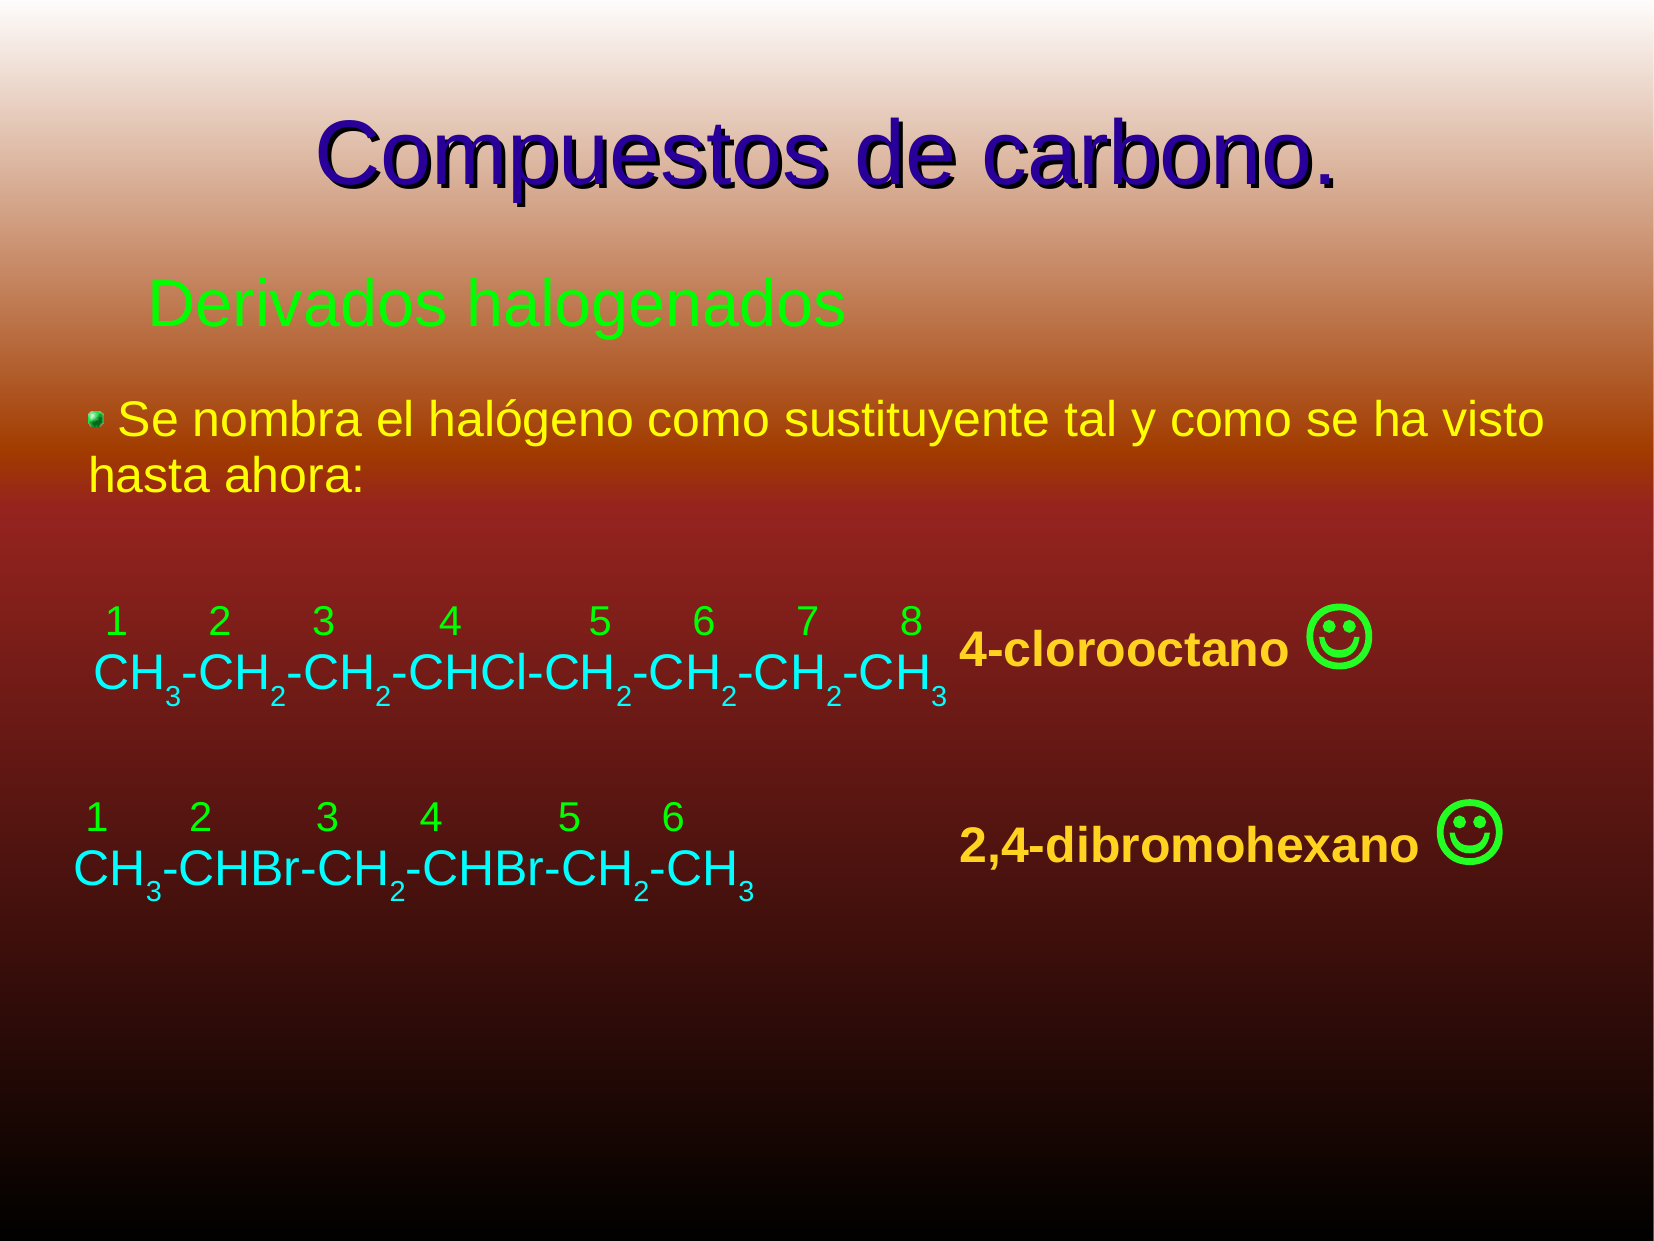

# Compuestos de carbono.
Derivados halogenados
 Se nombra el halógeno como sustituyente tal y como se ha visto hasta ahora:
 1 2 3 4 5 6 7 8
CH3-CH2-CH2-CHCl-CH2-CH2-CH2-CH3
4-clorooctano 
 1 2 3 4 5 6
CH3-CHBr-CH2-CHBr-CH2-CH3
2,4-dibromohexano 